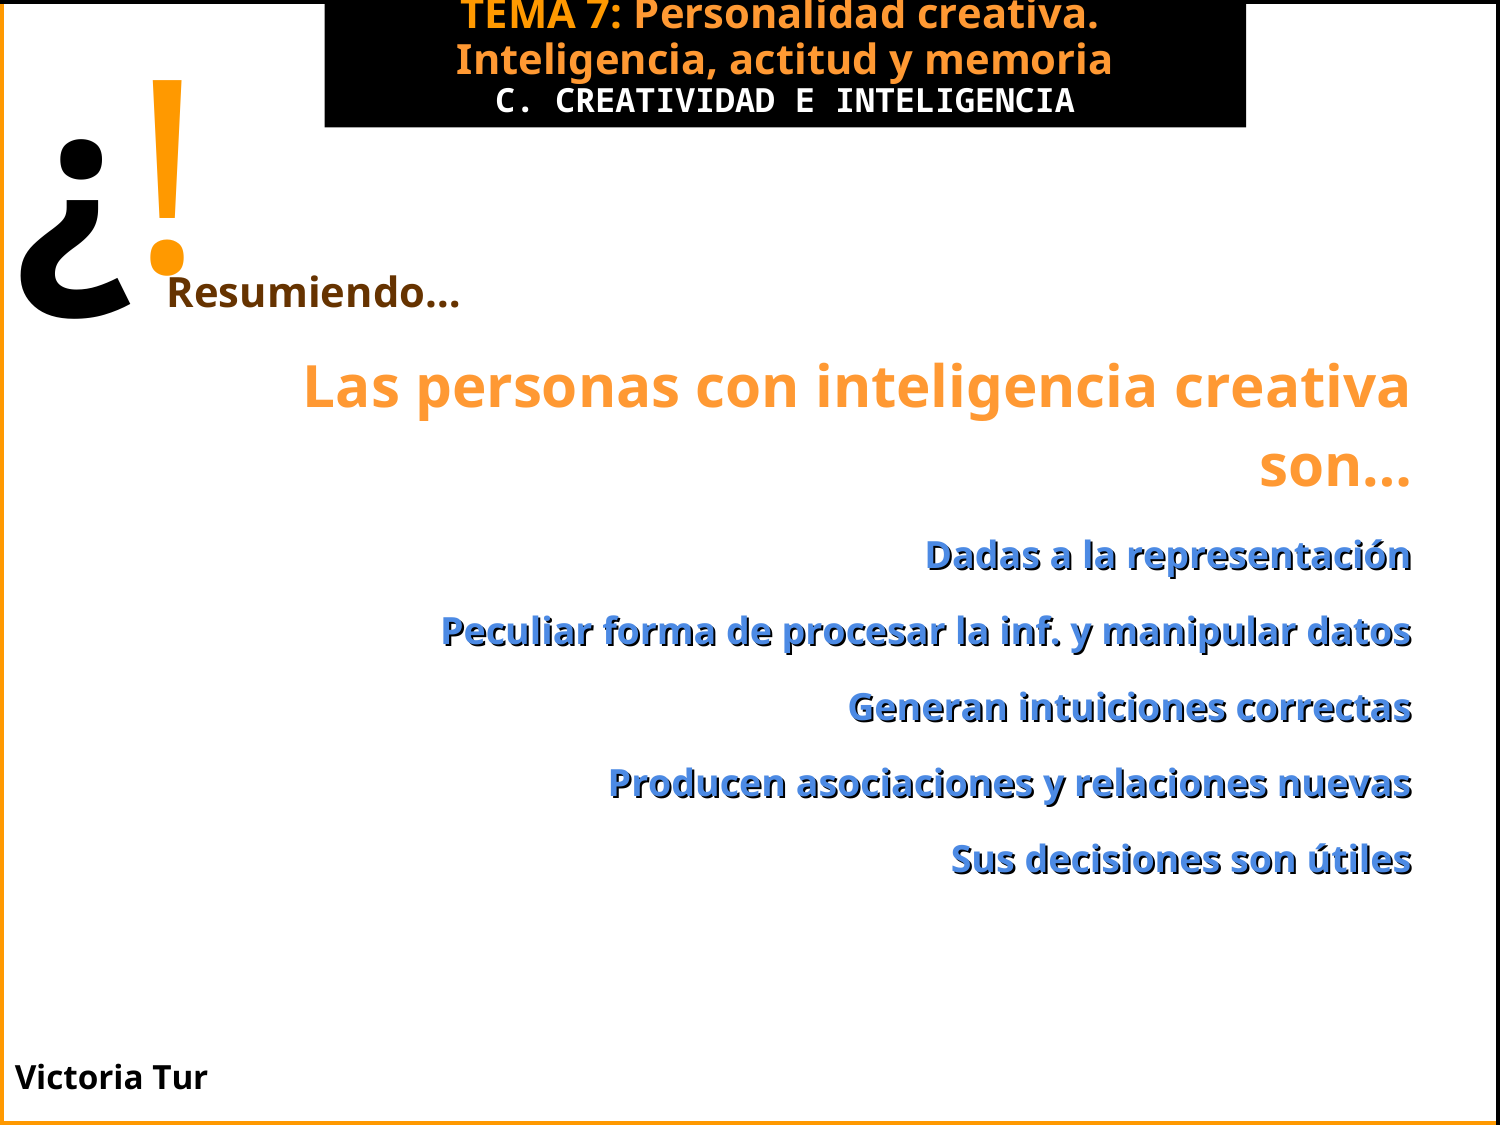

# Resumiendo…
Las personas con inteligencia creativa son…
Dadas a la representación
Peculiar forma de procesar la inf. y manipular datos
Generan intuiciones correctas
Producen asociaciones y relaciones nuevas
Sus decisiones son útiles